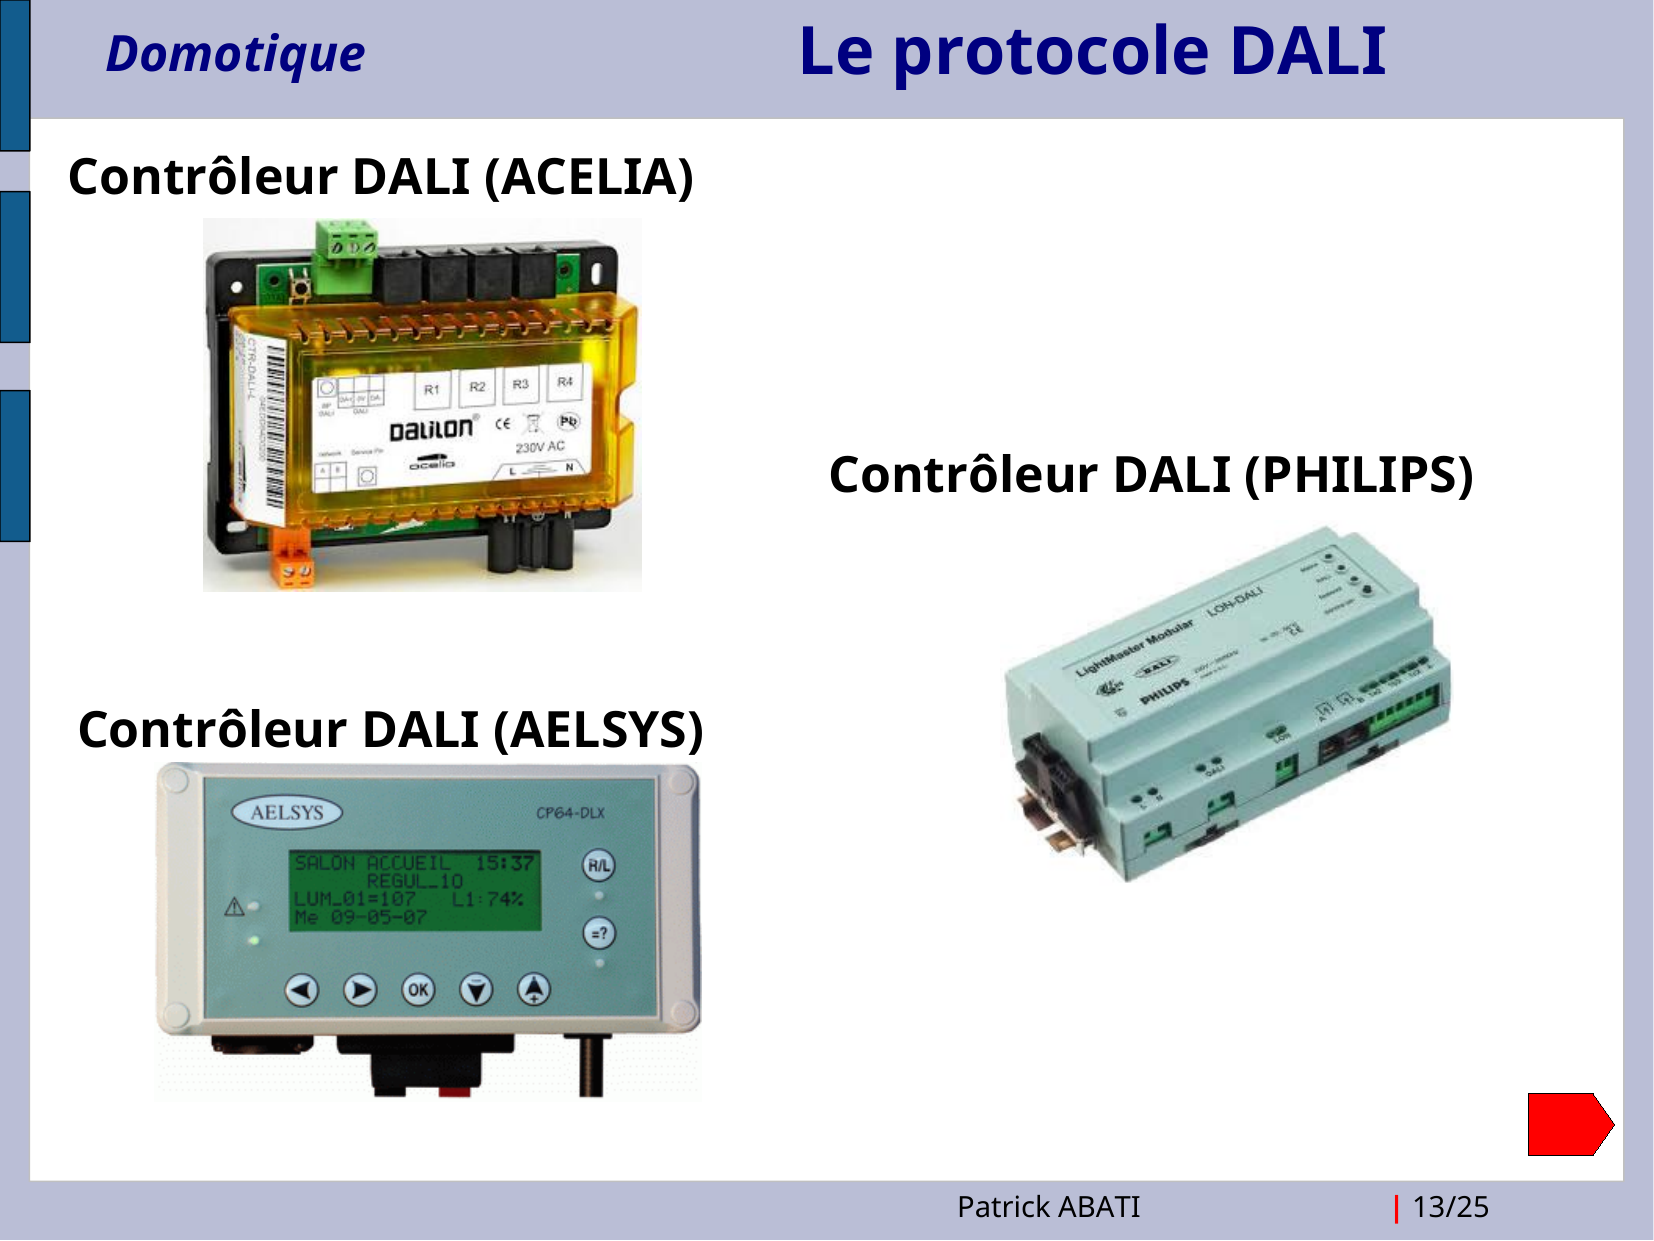

Contrôleur DALI (ACELIA)
Contrôleur DALI (PHILIPS)
Contrôleur DALI (AELSYS)